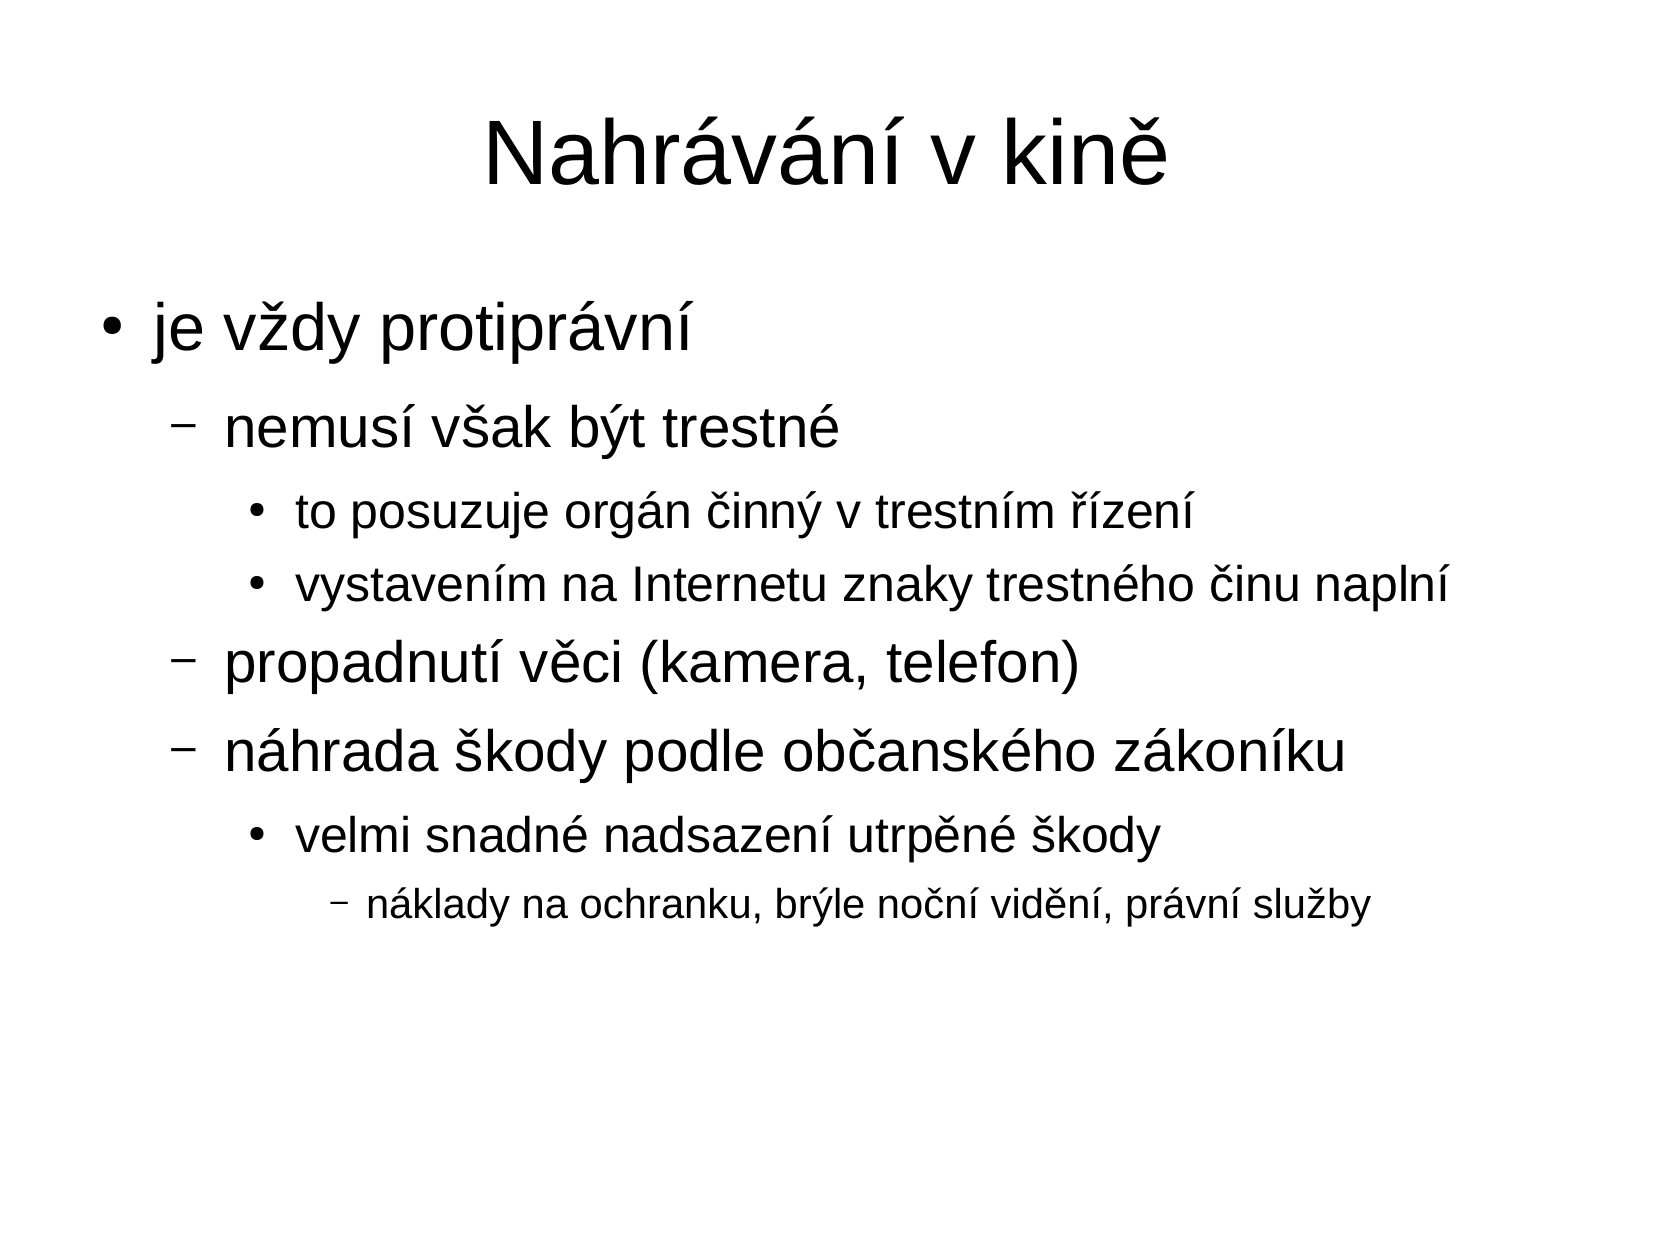

# Nahrávání v kině
je vždy protiprávní
nemusí však být trestné
to posuzuje orgán činný v trestním řízení
vystavením na Internetu znaky trestného činu naplní
propadnutí věci (kamera, telefon)
náhrada škody podle občanského zákoníku
velmi snadné nadsazení utrpěné škody
náklady na ochranku, brýle noční vidění, právní služby